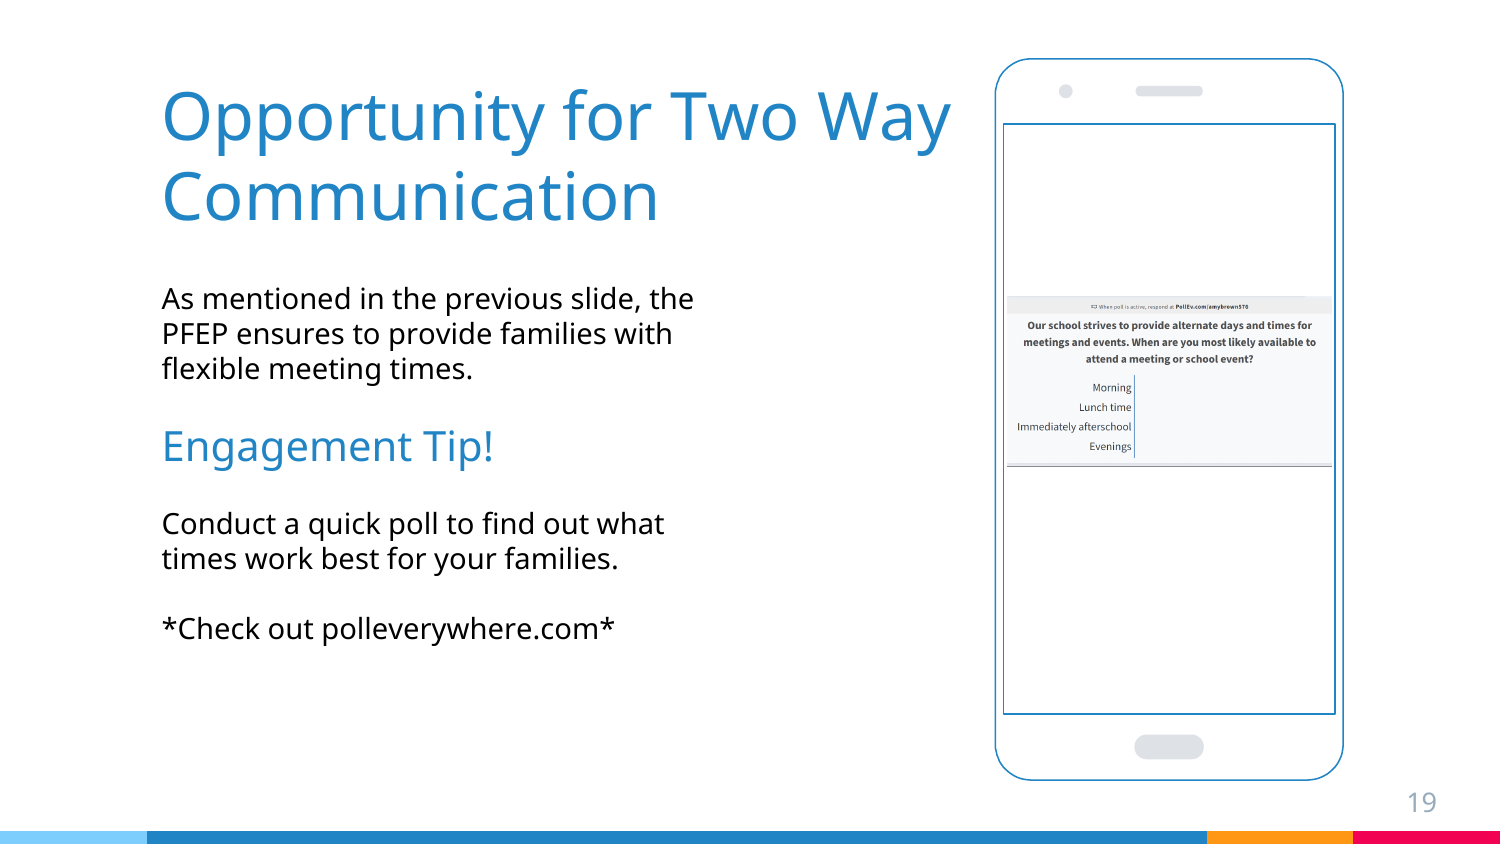

# Opportunity for Two Way Communication
As mentioned in the previous slide, the PFEP ensures to provide families with flexible meeting times.
Engagement Tip!
Conduct a quick poll to find out what times work best for your families.
*Check out polleverywhere.com*
18